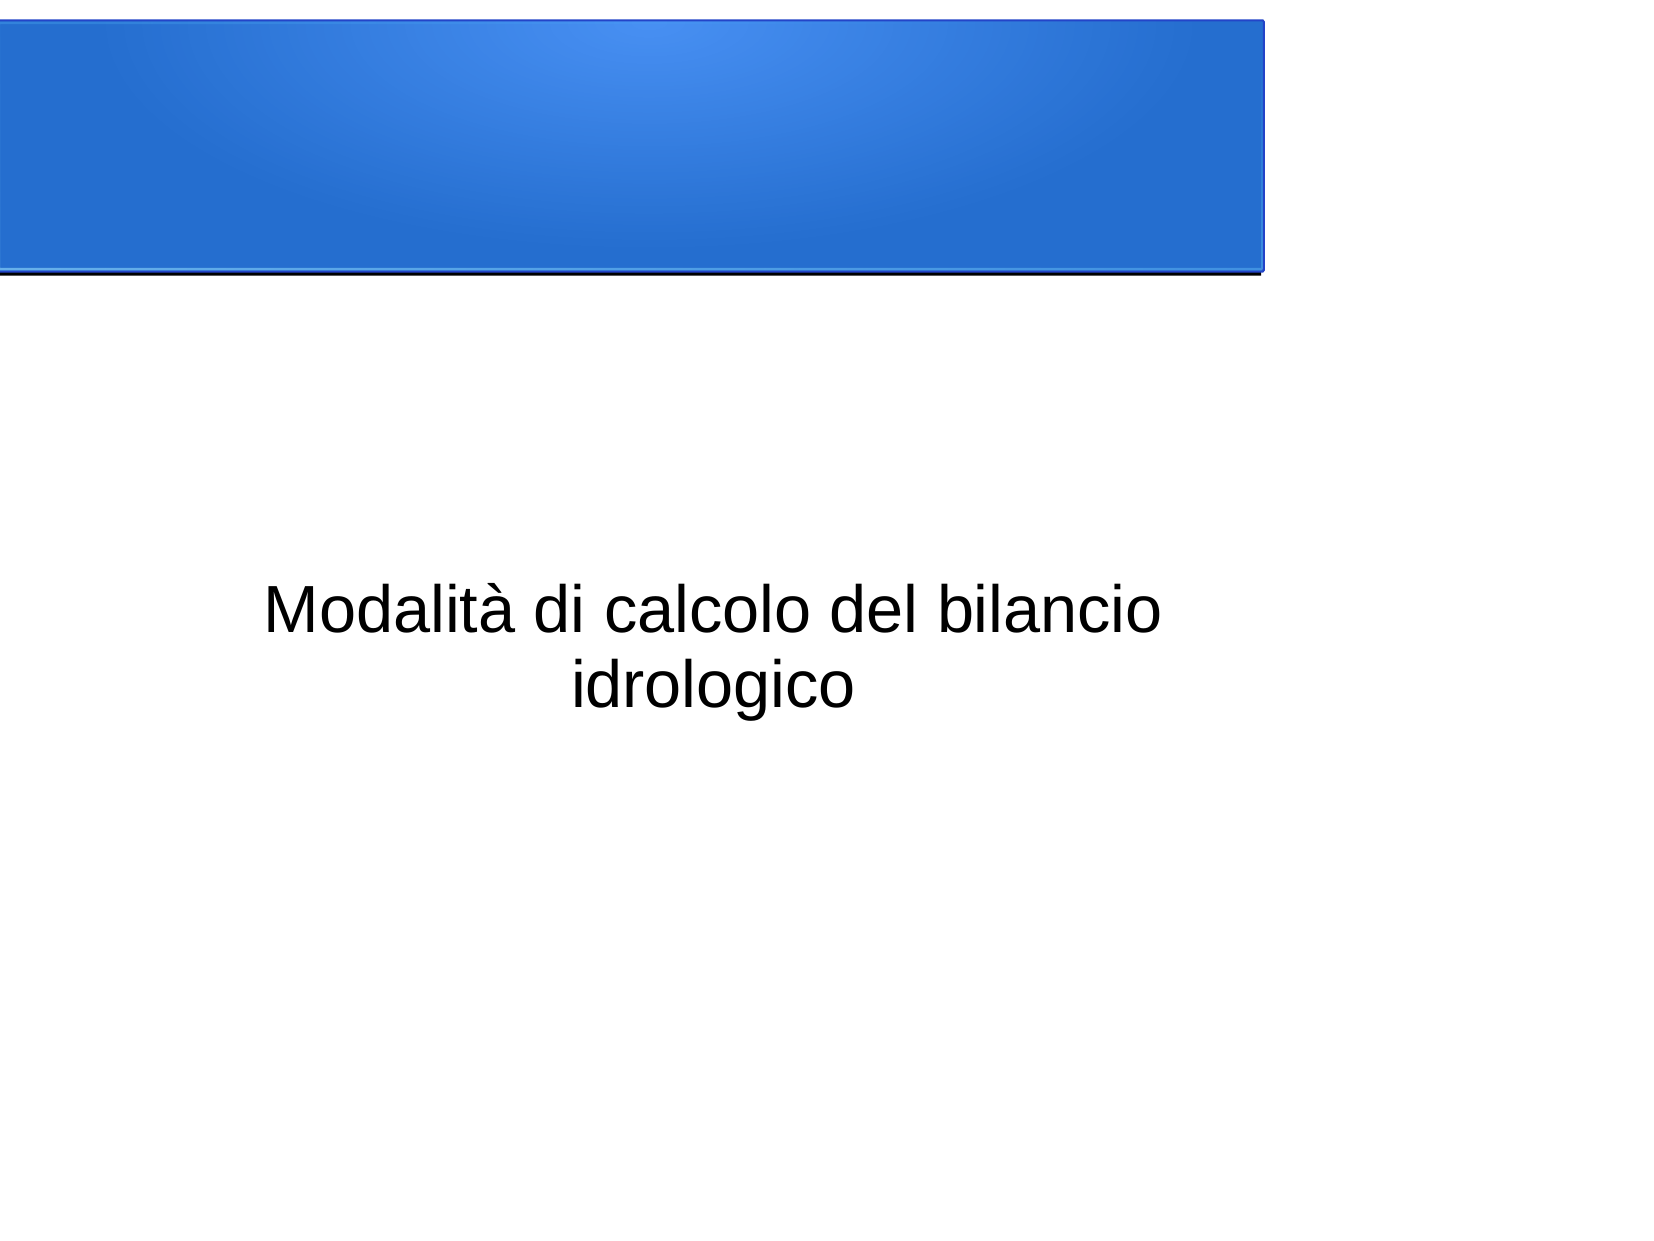

# Modalità di calcolo del bilancio idrologico